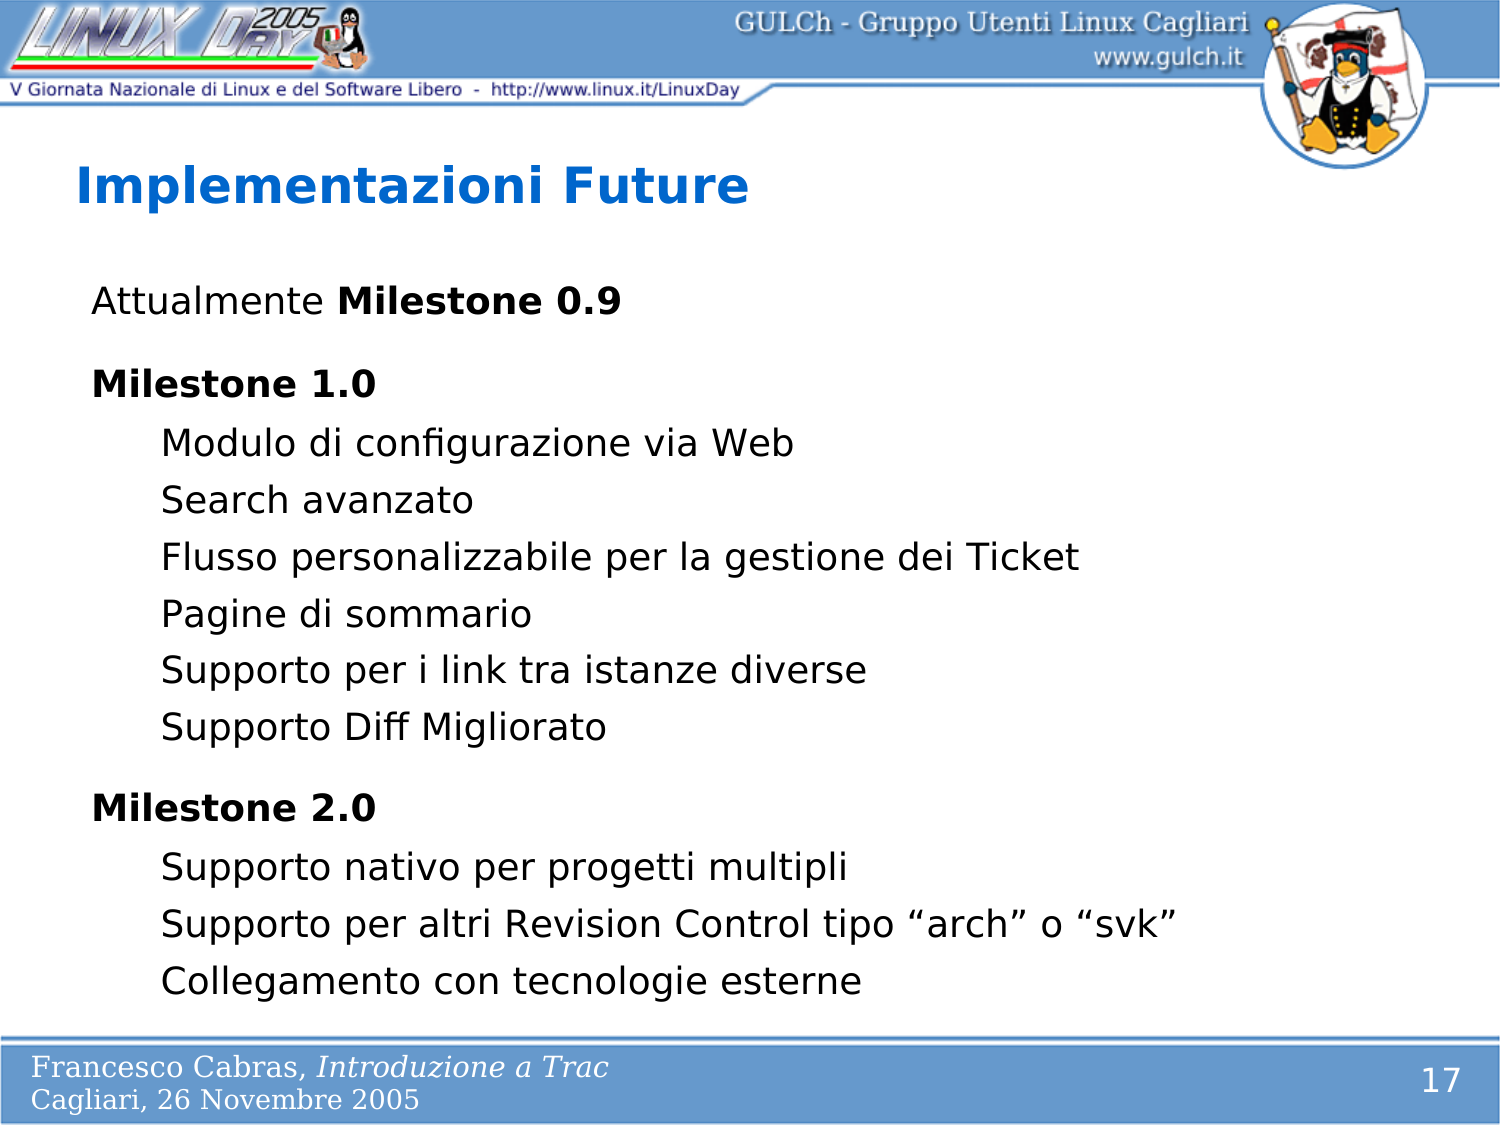

# Implementazioni Future
Attualmente Milestone 0.9
Milestone 1.0
Modulo di configurazione via Web
Search avanzato
Flusso personalizzabile per la gestione dei Ticket
Pagine di sommario
Supporto per i link tra istanze diverse
Supporto Diff Migliorato
Milestone 2.0
Supporto nativo per progetti multipli
Supporto per altri Revision Control tipo “arch” o “svk”
Collegamento con tecnologie esterne